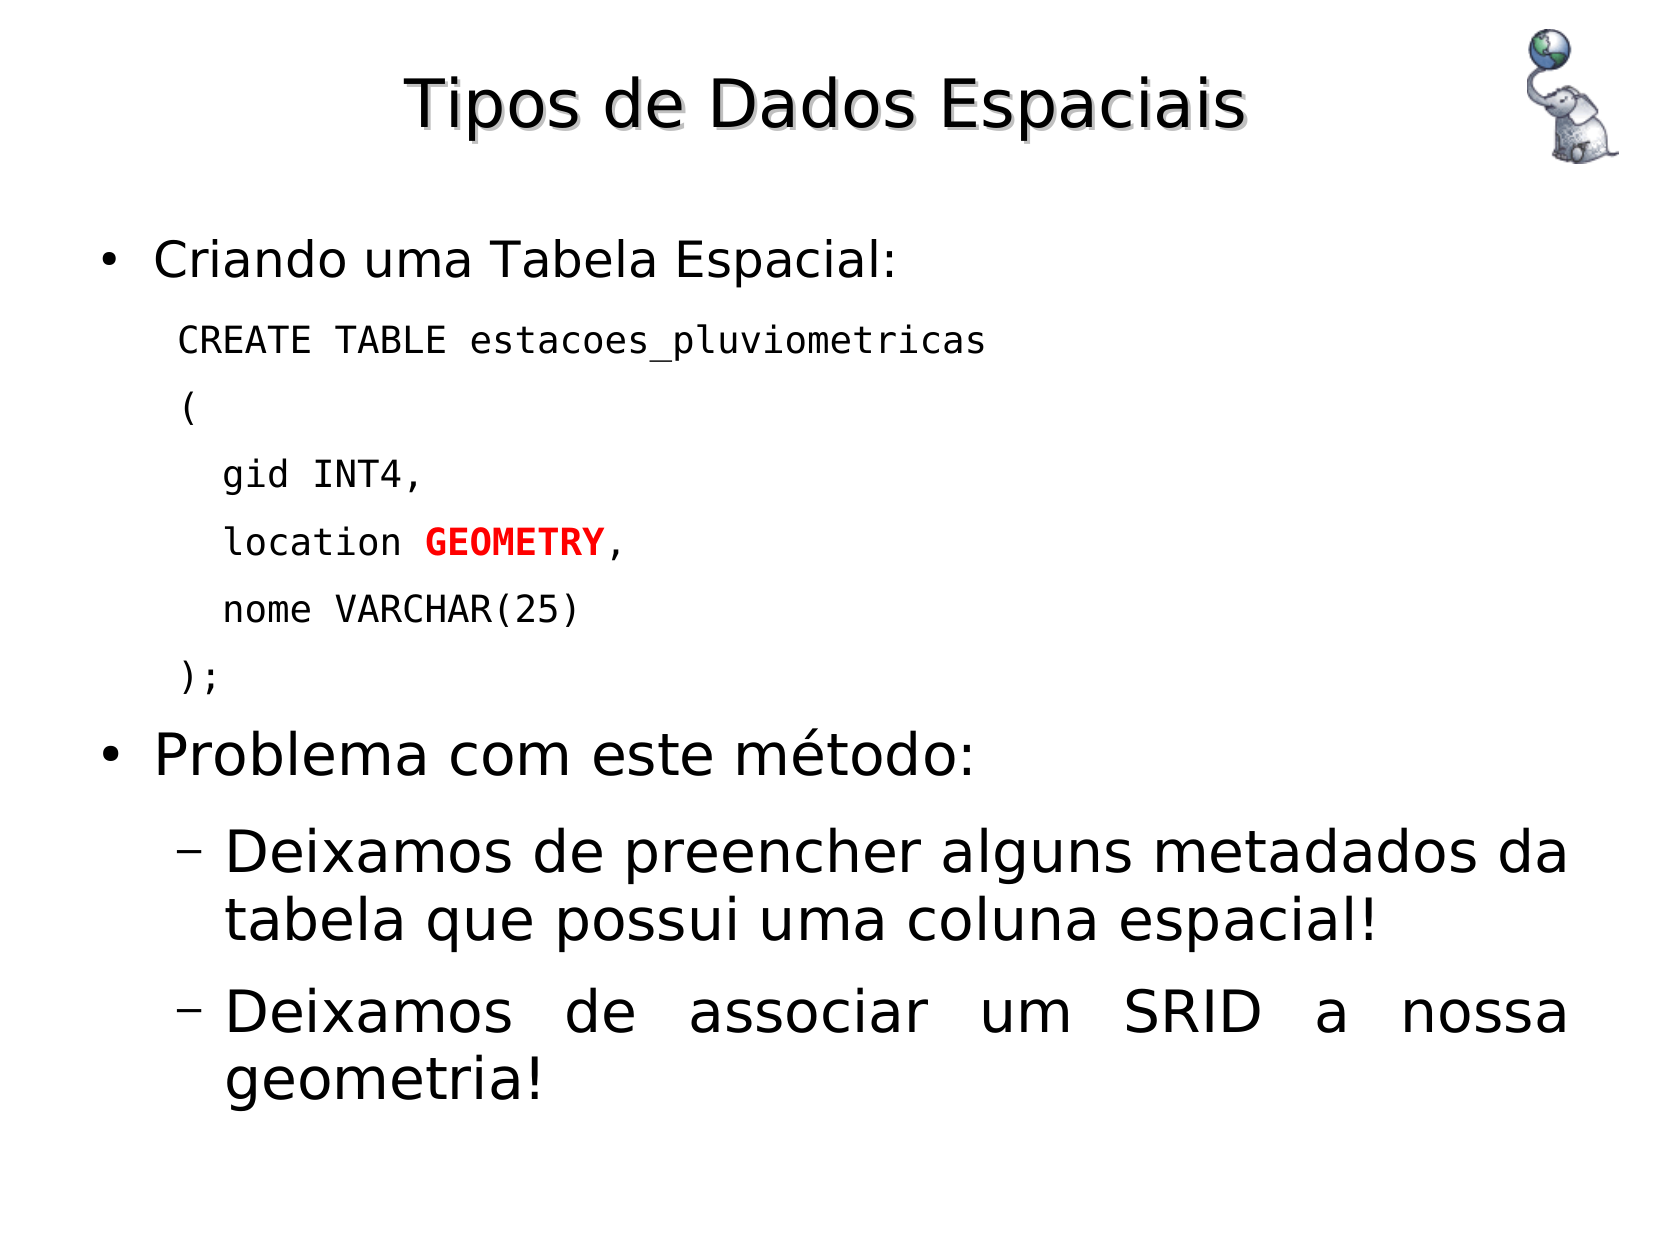

# Tipos de Dados Espaciais
Criando uma Tabela Espacial:
CREATE TABLE estacoes_pluviometricas
(
 gid INT4,
 location GEOMETRY,
 nome VARCHAR(25)
);
Problema com este método:
Deixamos de preencher alguns metadados da tabela que possui uma coluna espacial!
Deixamos de associar um SRID a nossa geometria!